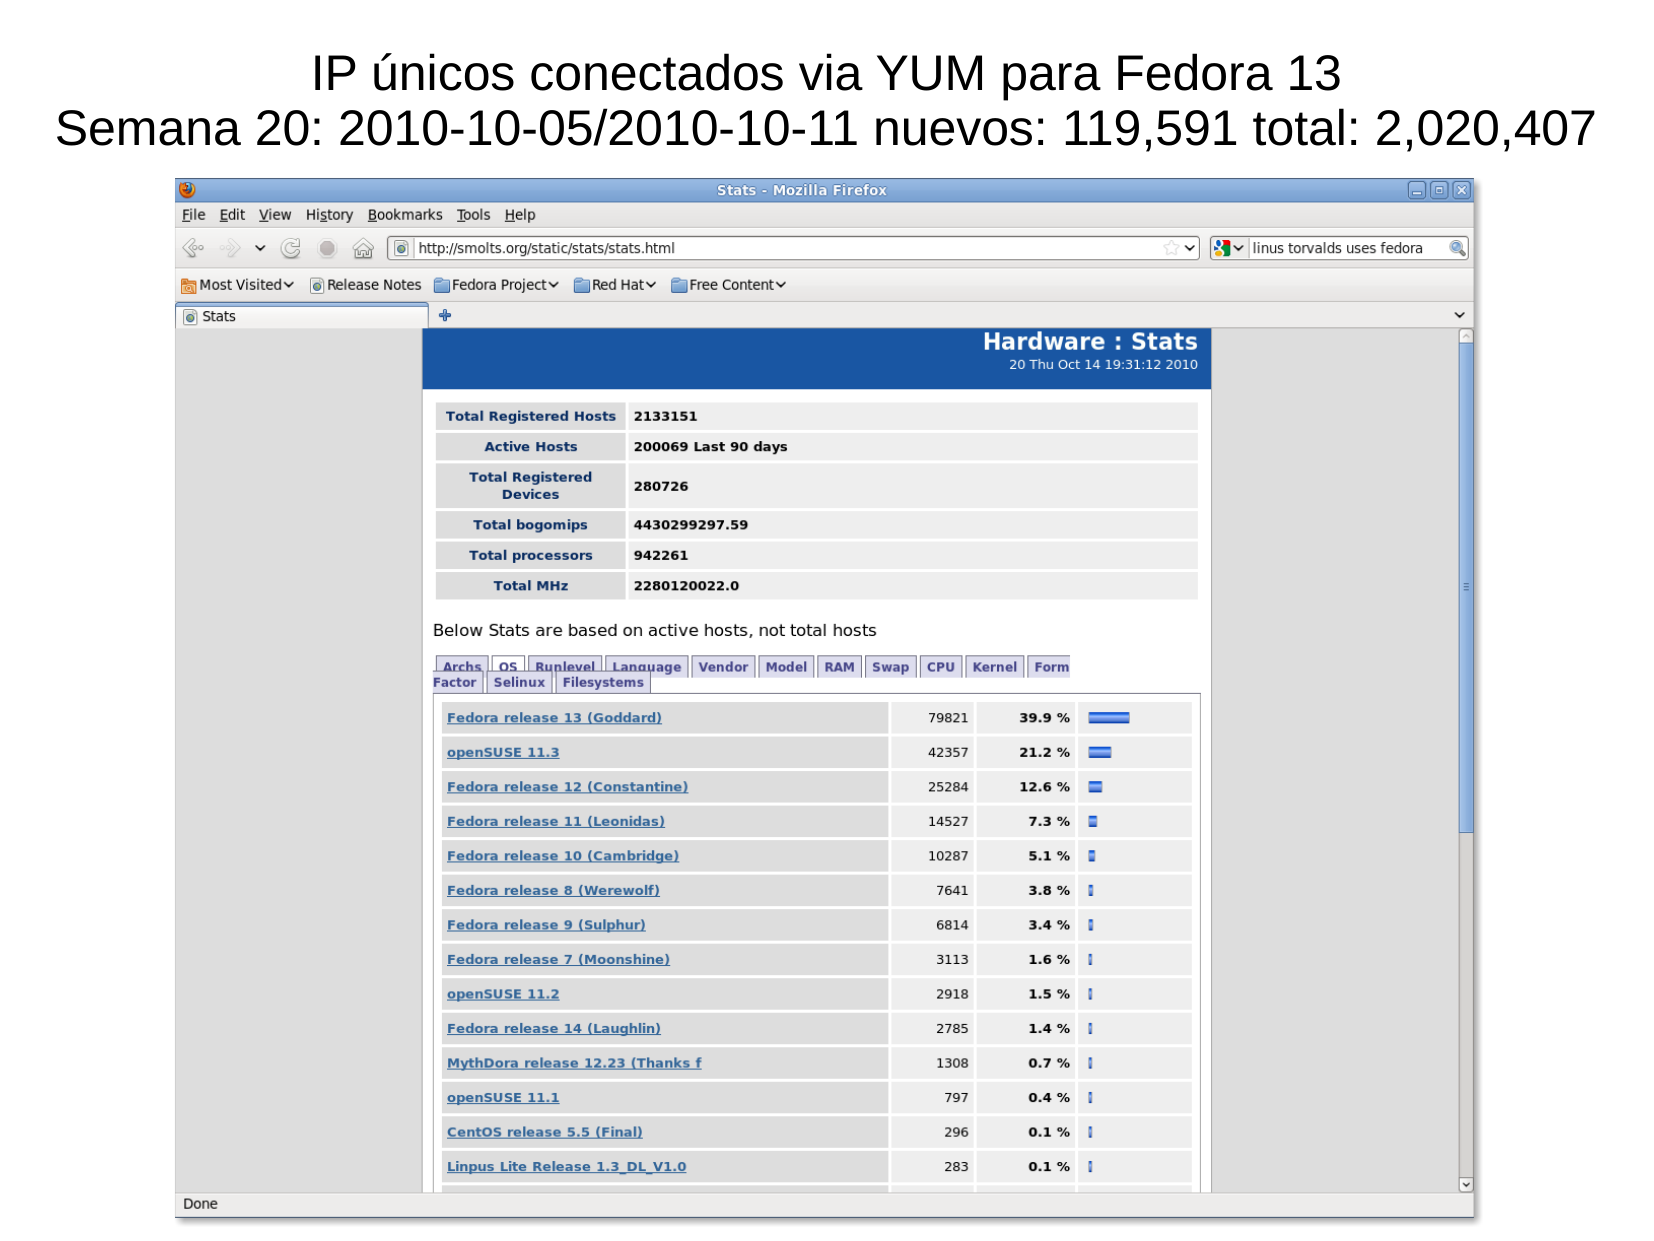

IP únicos conectados via YUM para Fedora 13
Semana 20: 2010-10-05/2010-10-11 nuevos: 119,591 total: 2,020,407